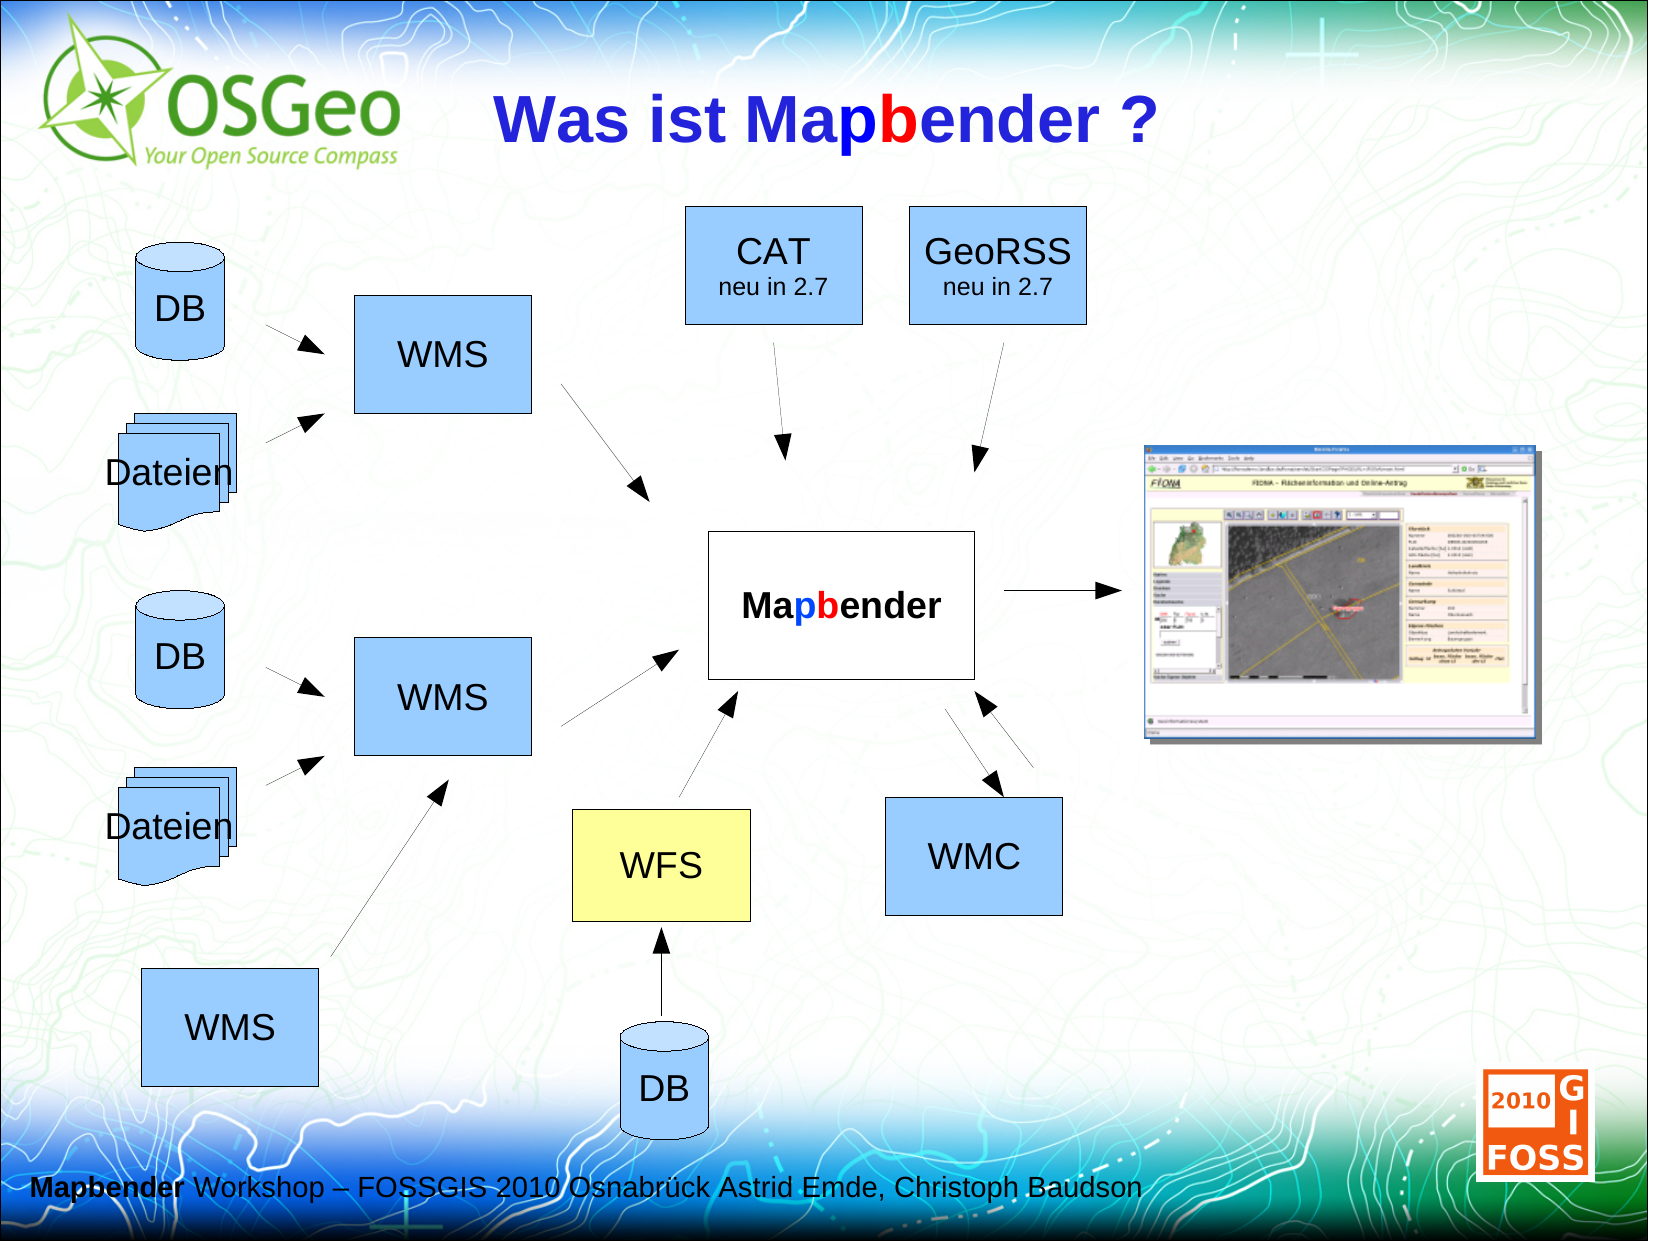

# Was ist Mapbender ?
CAT
neu in 2.7
GeoRSS
neu in 2.7
DB
WMS
Dateien
Mapbender
DB
DB
WMS
Dateien
WMC
WFS
WMS
DB